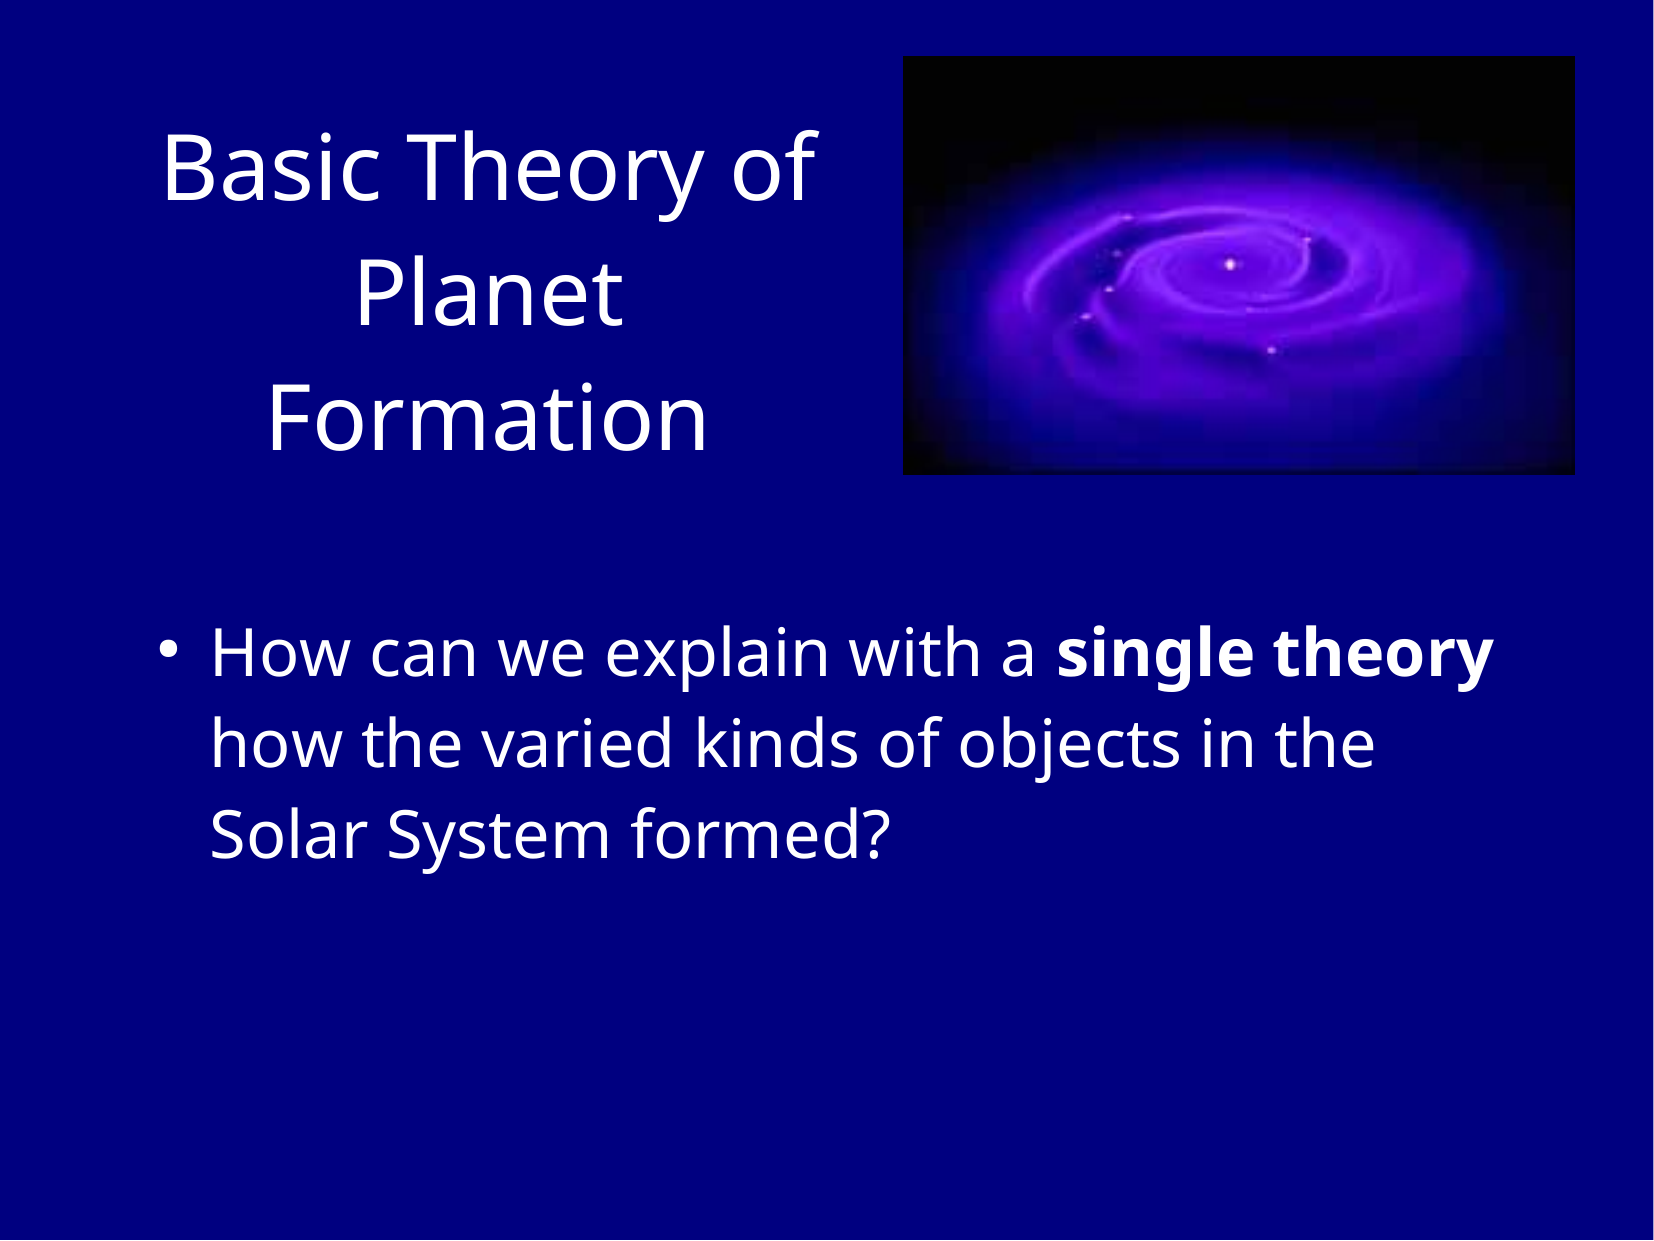

# Basic Theory of Planet Formation
How can we explain with a single theory how the varied kinds of objects in the Solar System formed?